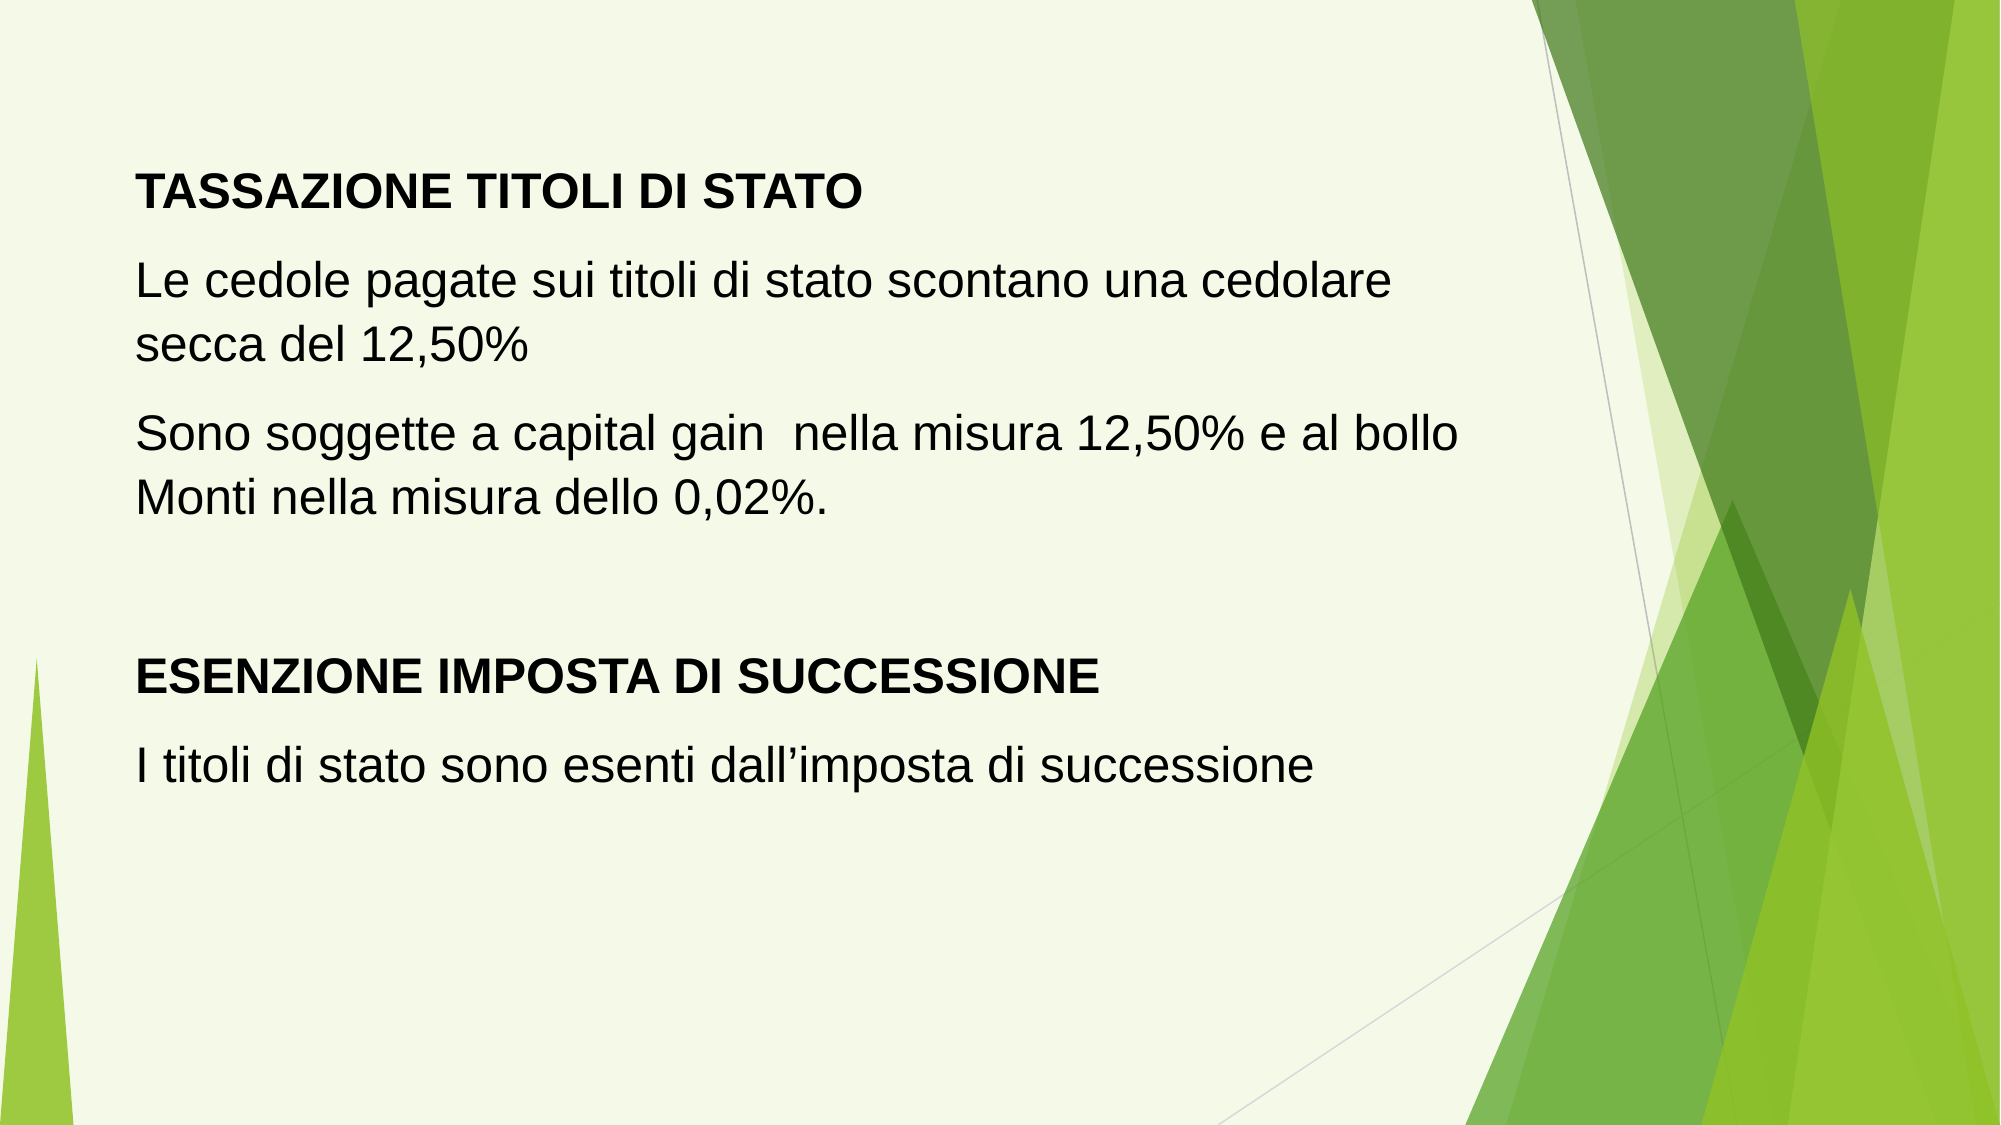

TASSAZIONE TITOLI DI STATO
Le cedole pagate sui titoli di stato scontano una cedolare secca del 12,50%
Sono soggette a capital gain nella misura 12,50% e al bollo Monti nella misura dello 0,02%.
ESENZIONE IMPOSTA DI SUCCESSIONE
I titoli di stato sono esenti dall’imposta di successione